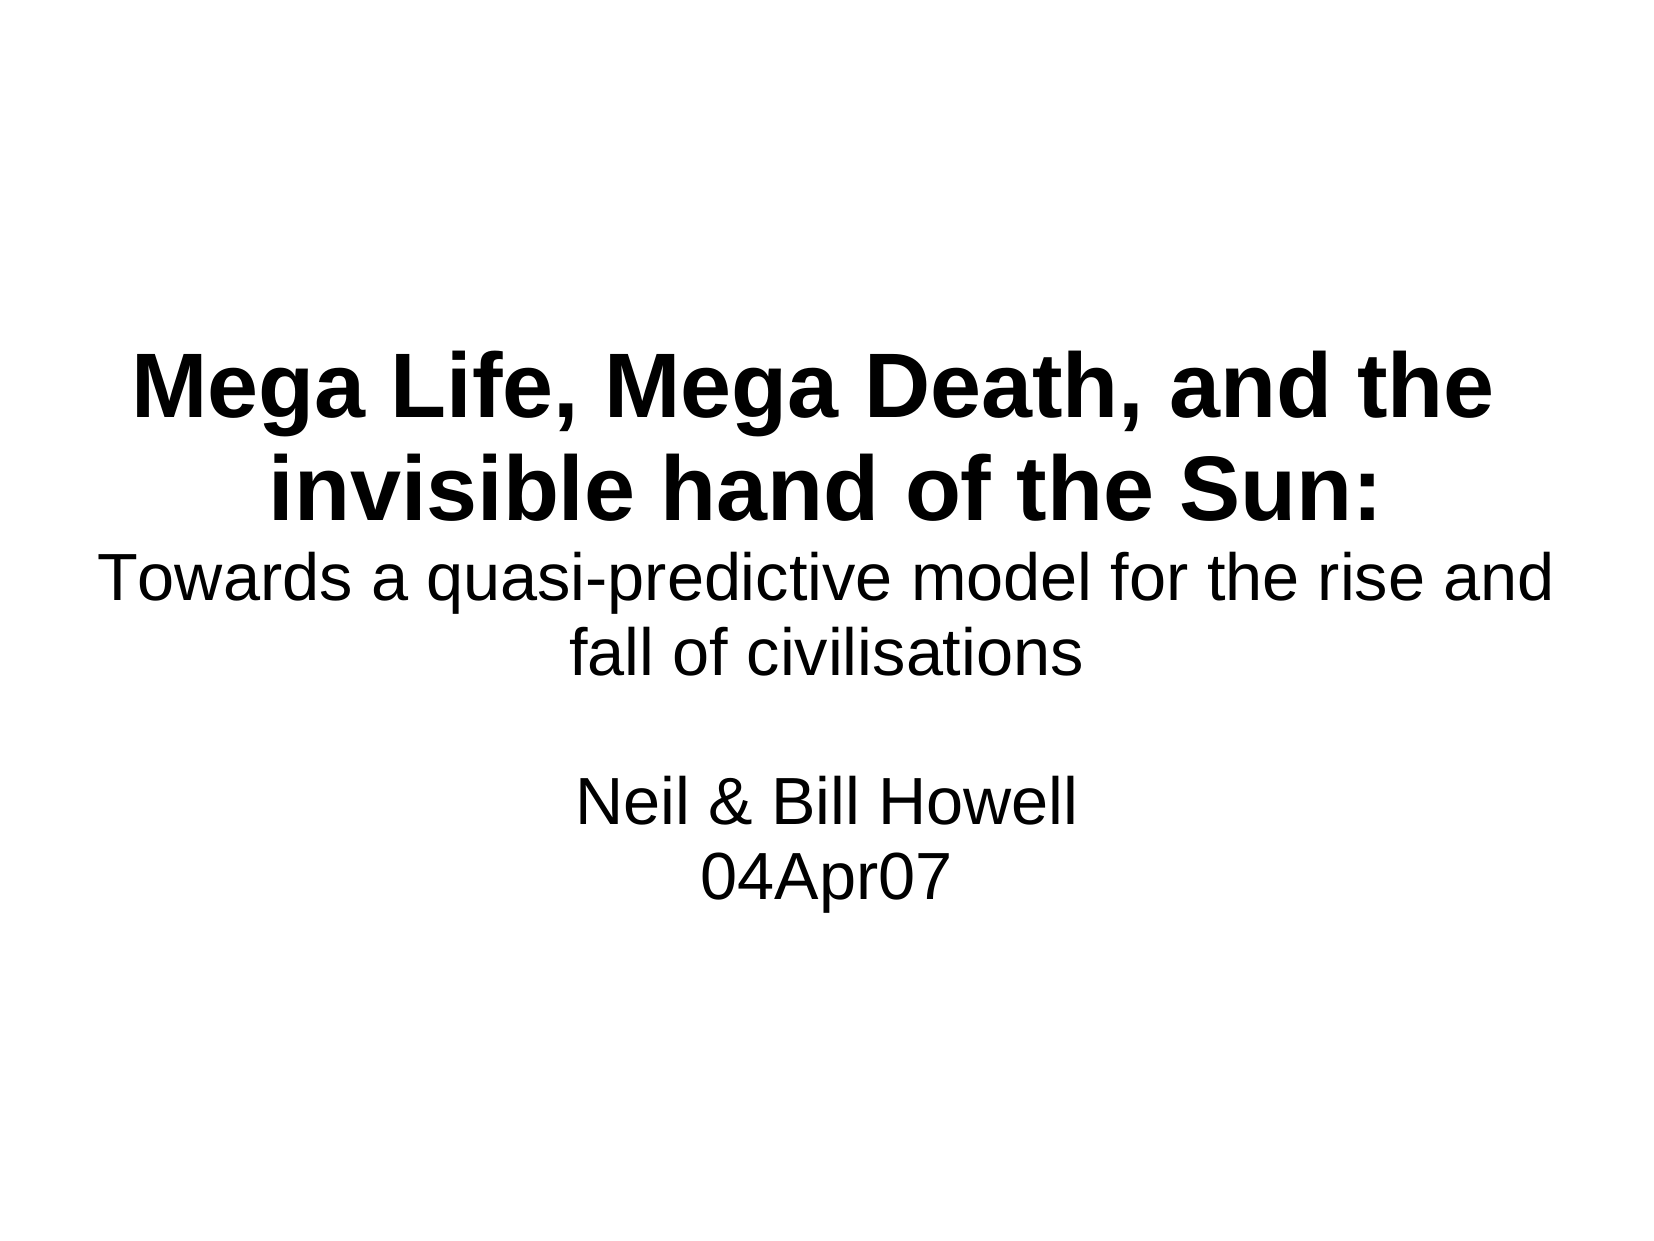

# Mega Life, Mega Death, and the
invisible hand of the Sun:
Towards a quasi-predictive model for the rise and fall of civilisations
Neil & Bill Howell
04Apr07